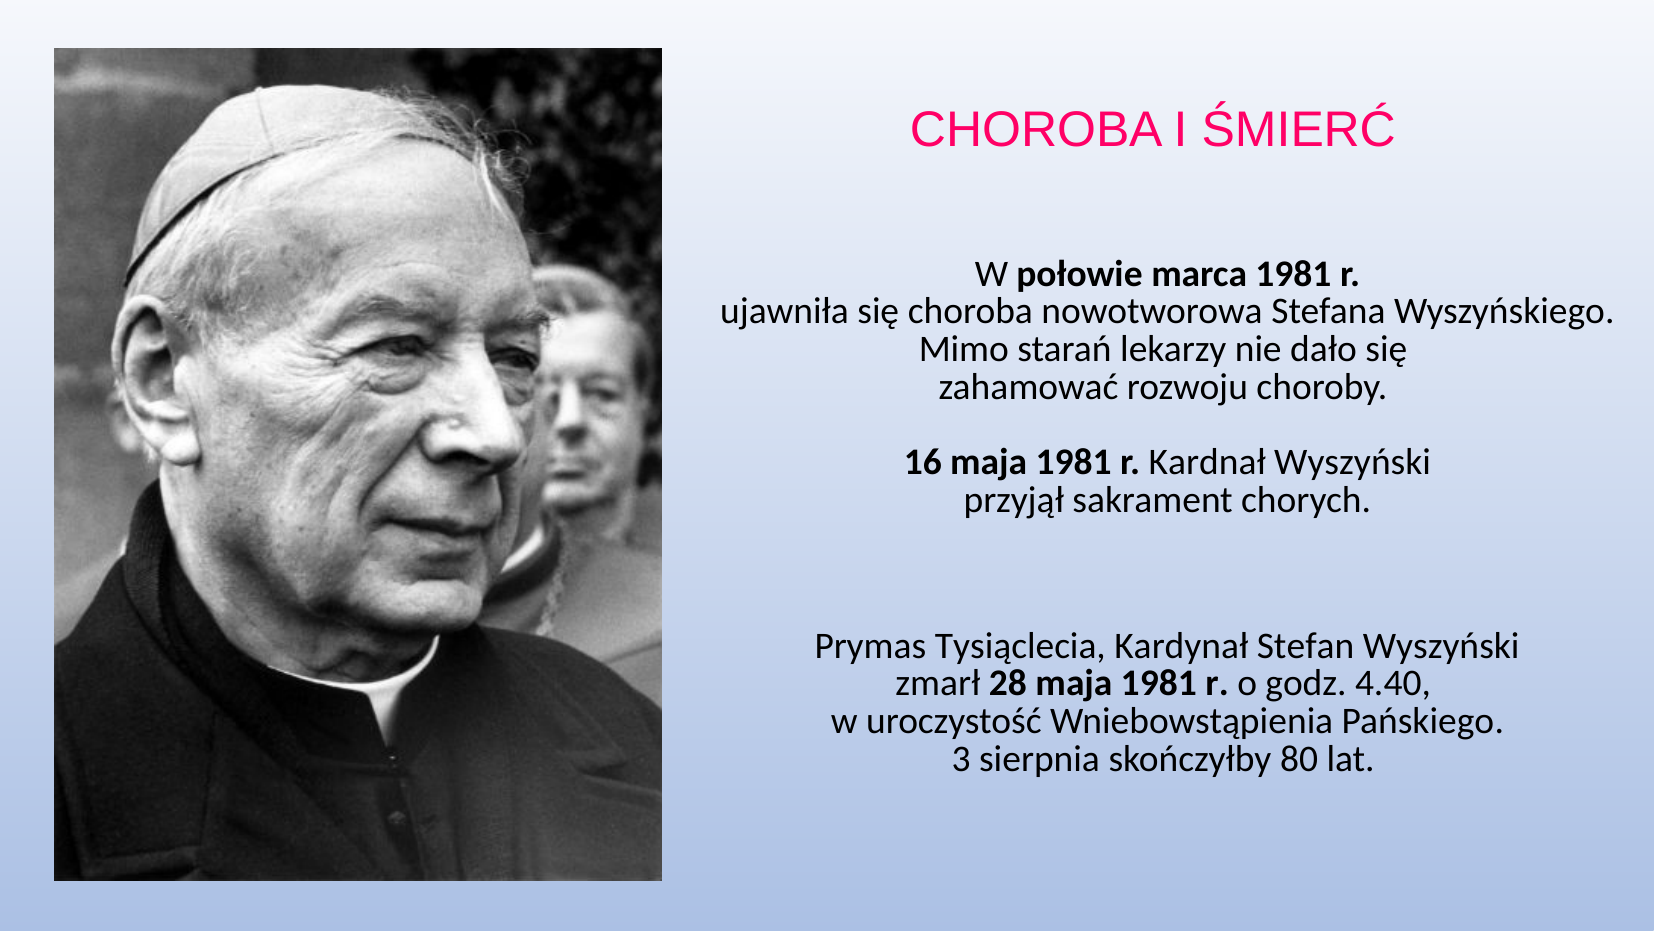

CHOROBA I ŚMIERĆ
W połowie marca 1981 r.
ujawniła się choroba nowotworowa Stefana Wyszyńskiego.
Mimo starań lekarzy nie dało się
zahamować rozwoju choroby.
16 maja 1981 r. Kardnał Wyszyński
przyjął sakrament chorych.
Prymas Tysiąclecia, Kardynał Stefan Wyszyński
zmarł 28 maja 1981 r. o godz. 4.40,
w uroczystość Wniebowstąpienia Pańskiego.
3 sierpnia skończyłby 80 lat.